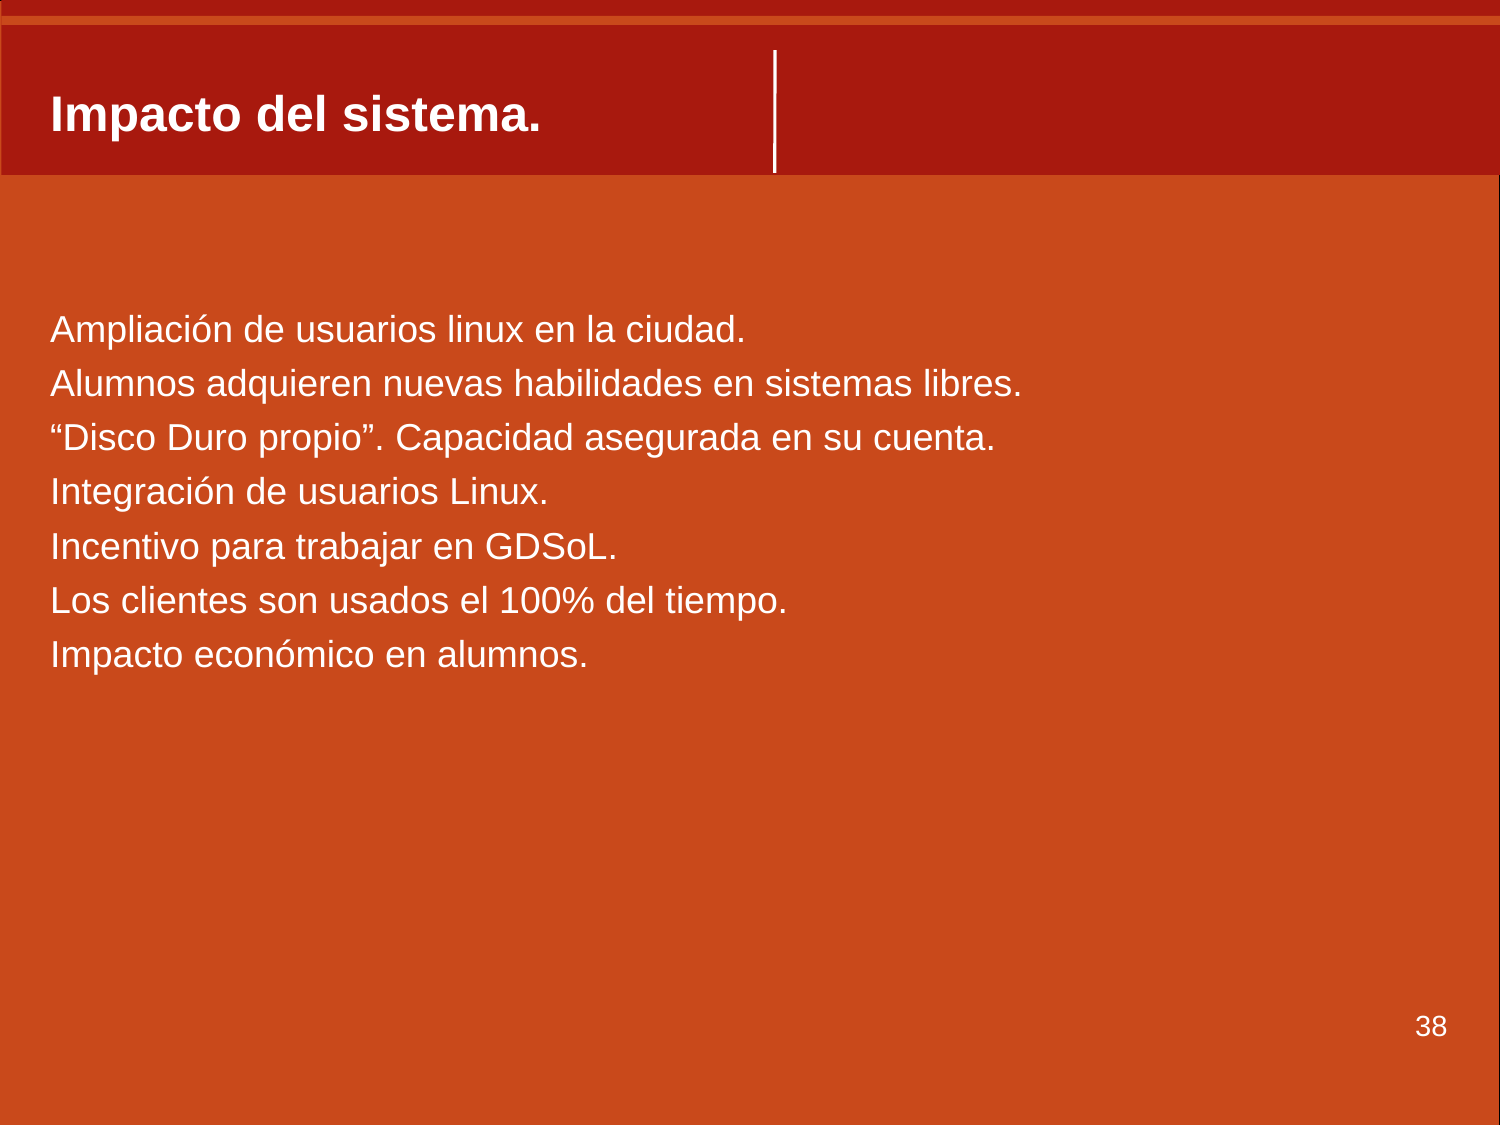

# Impacto del sistema.
Ampliación de usuarios linux en la ciudad.
Alumnos adquieren nuevas habilidades en sistemas libres.
“Disco Duro propio”. Capacidad asegurada en su cuenta.
Integración de usuarios Linux.
Incentivo para trabajar en GDSoL.
Los clientes son usados el 100% del tiempo.
Impacto económico en alumnos.